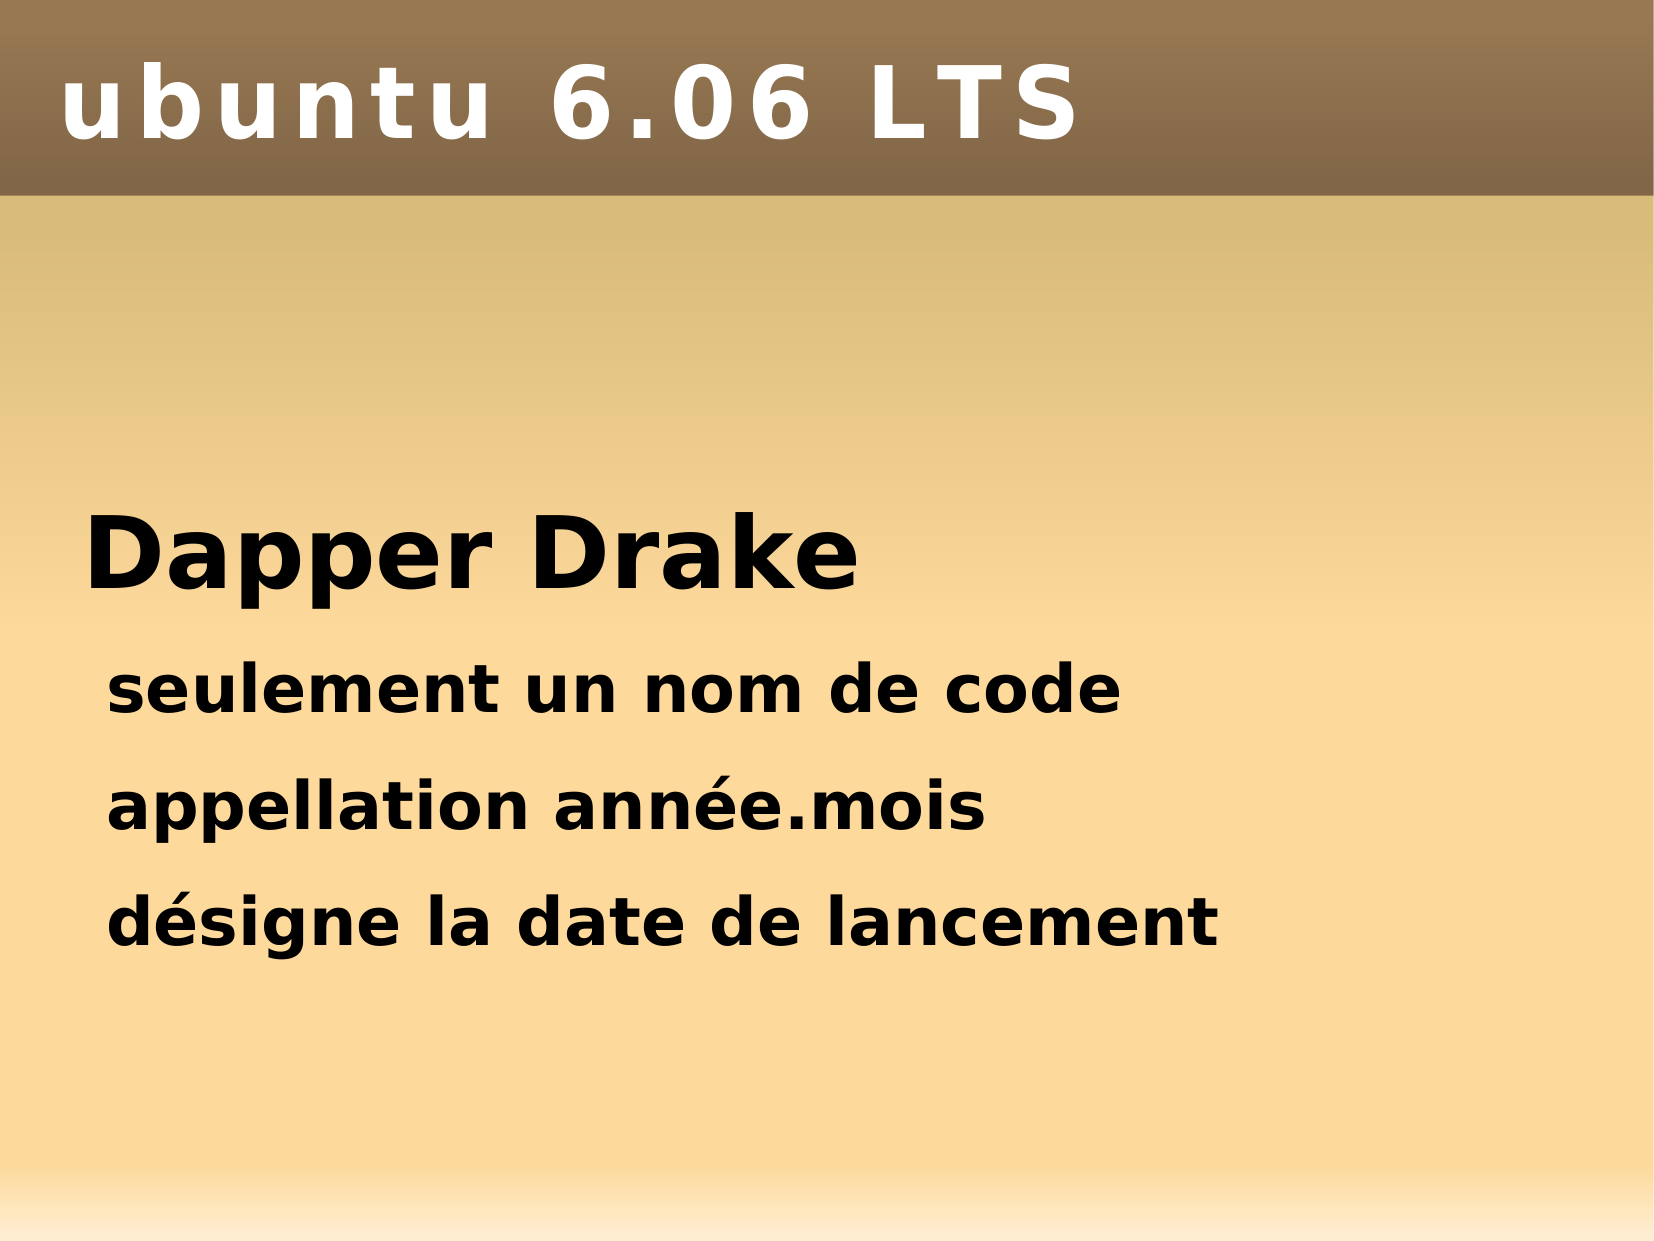

# ubuntu 6.06 LTS
Dapper Drake
 seulement un nom de code
 appellation année.mois
 désigne la date de lancement